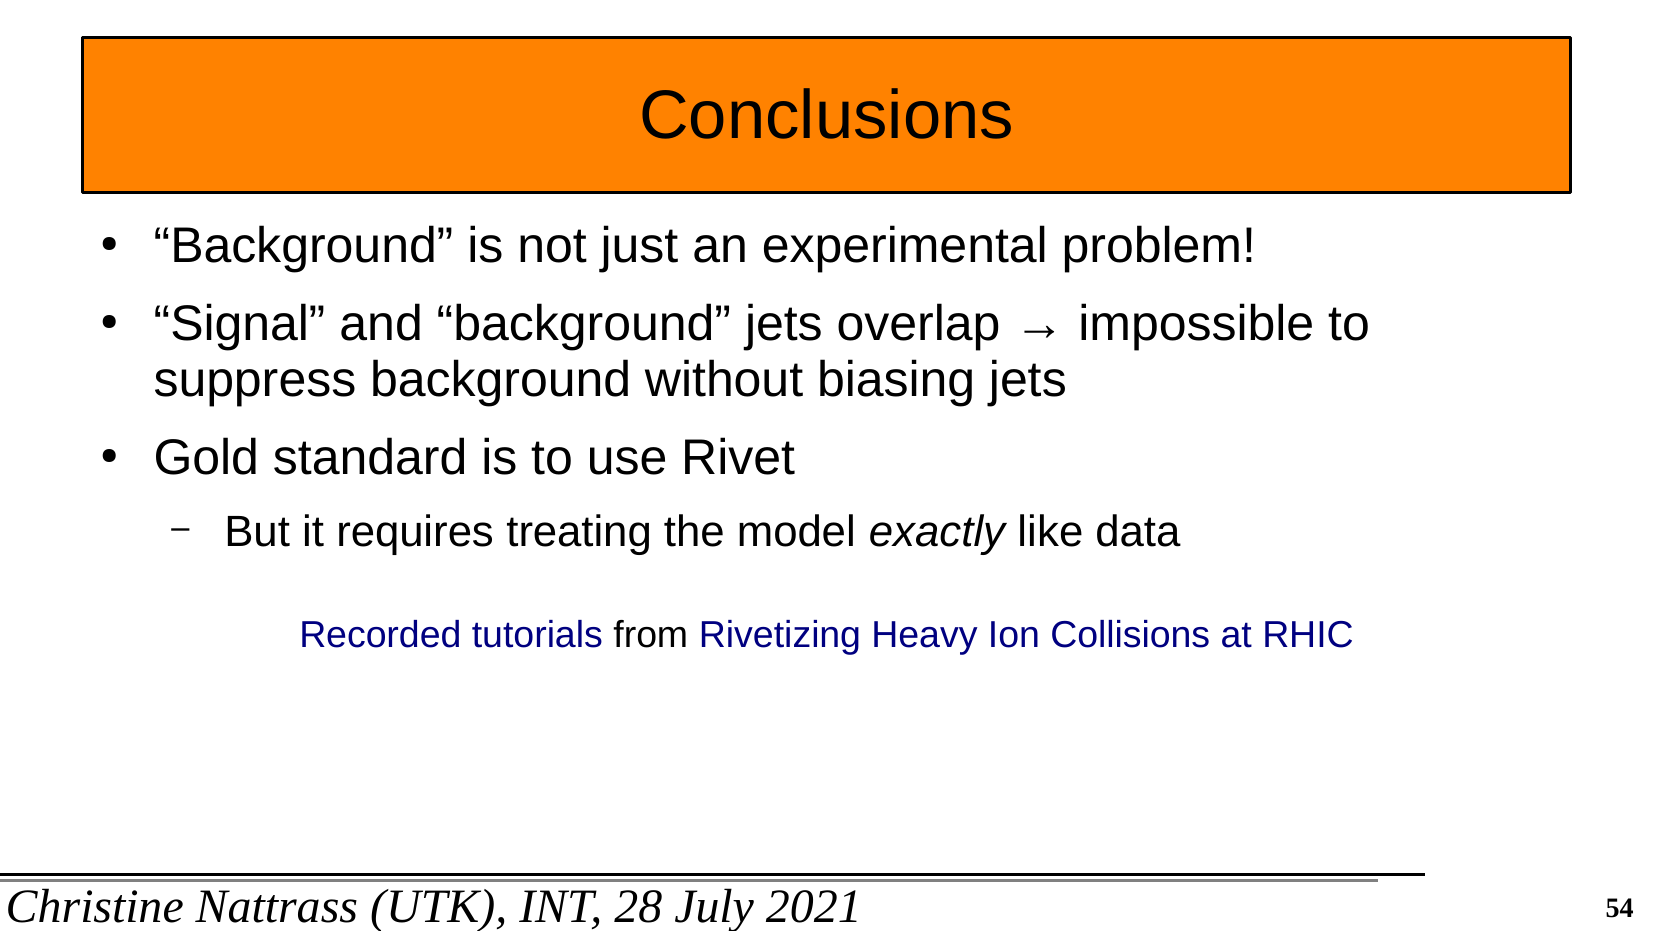

# Conclusions
“Background” is not just an experimental problem!
“Signal” and “background” jets overlap → impossible to suppress background without biasing jets
Gold standard is to use Rivet
But it requires treating the model exactly like data
Recorded tutorials from Rivetizing Heavy Ion Collisions at RHIC